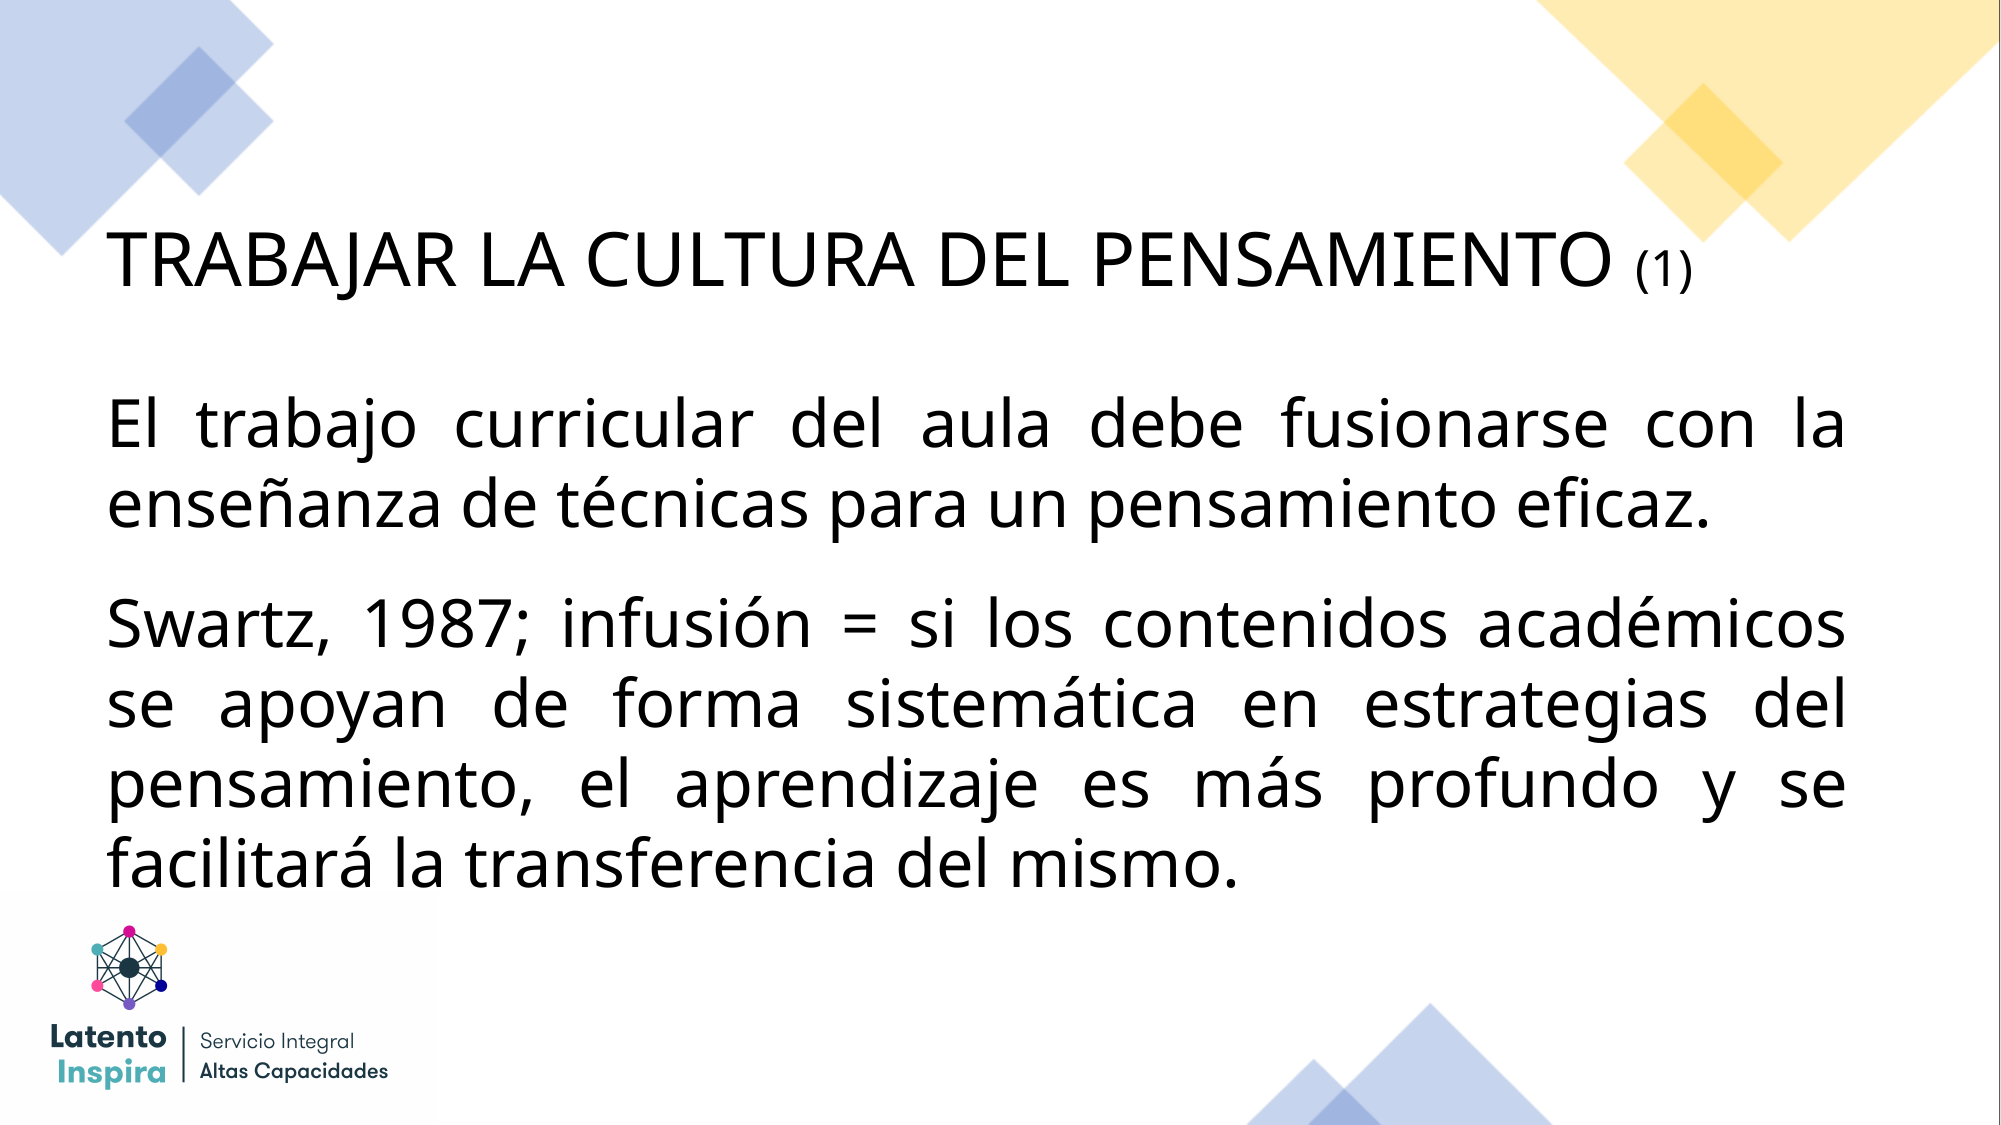

TRABAJAR LA CULTURA DEL PENSAMIENTO (1)
El trabajo curricular del aula debe fusionarse con la enseñanza de técnicas para un pensamiento eficaz.
Swartz, 1987; infusión = si los contenidos académicos se apoyan de forma sistemática en estrategias del pensamiento, el aprendizaje es más profundo y se facilitará la transferencia del mismo.